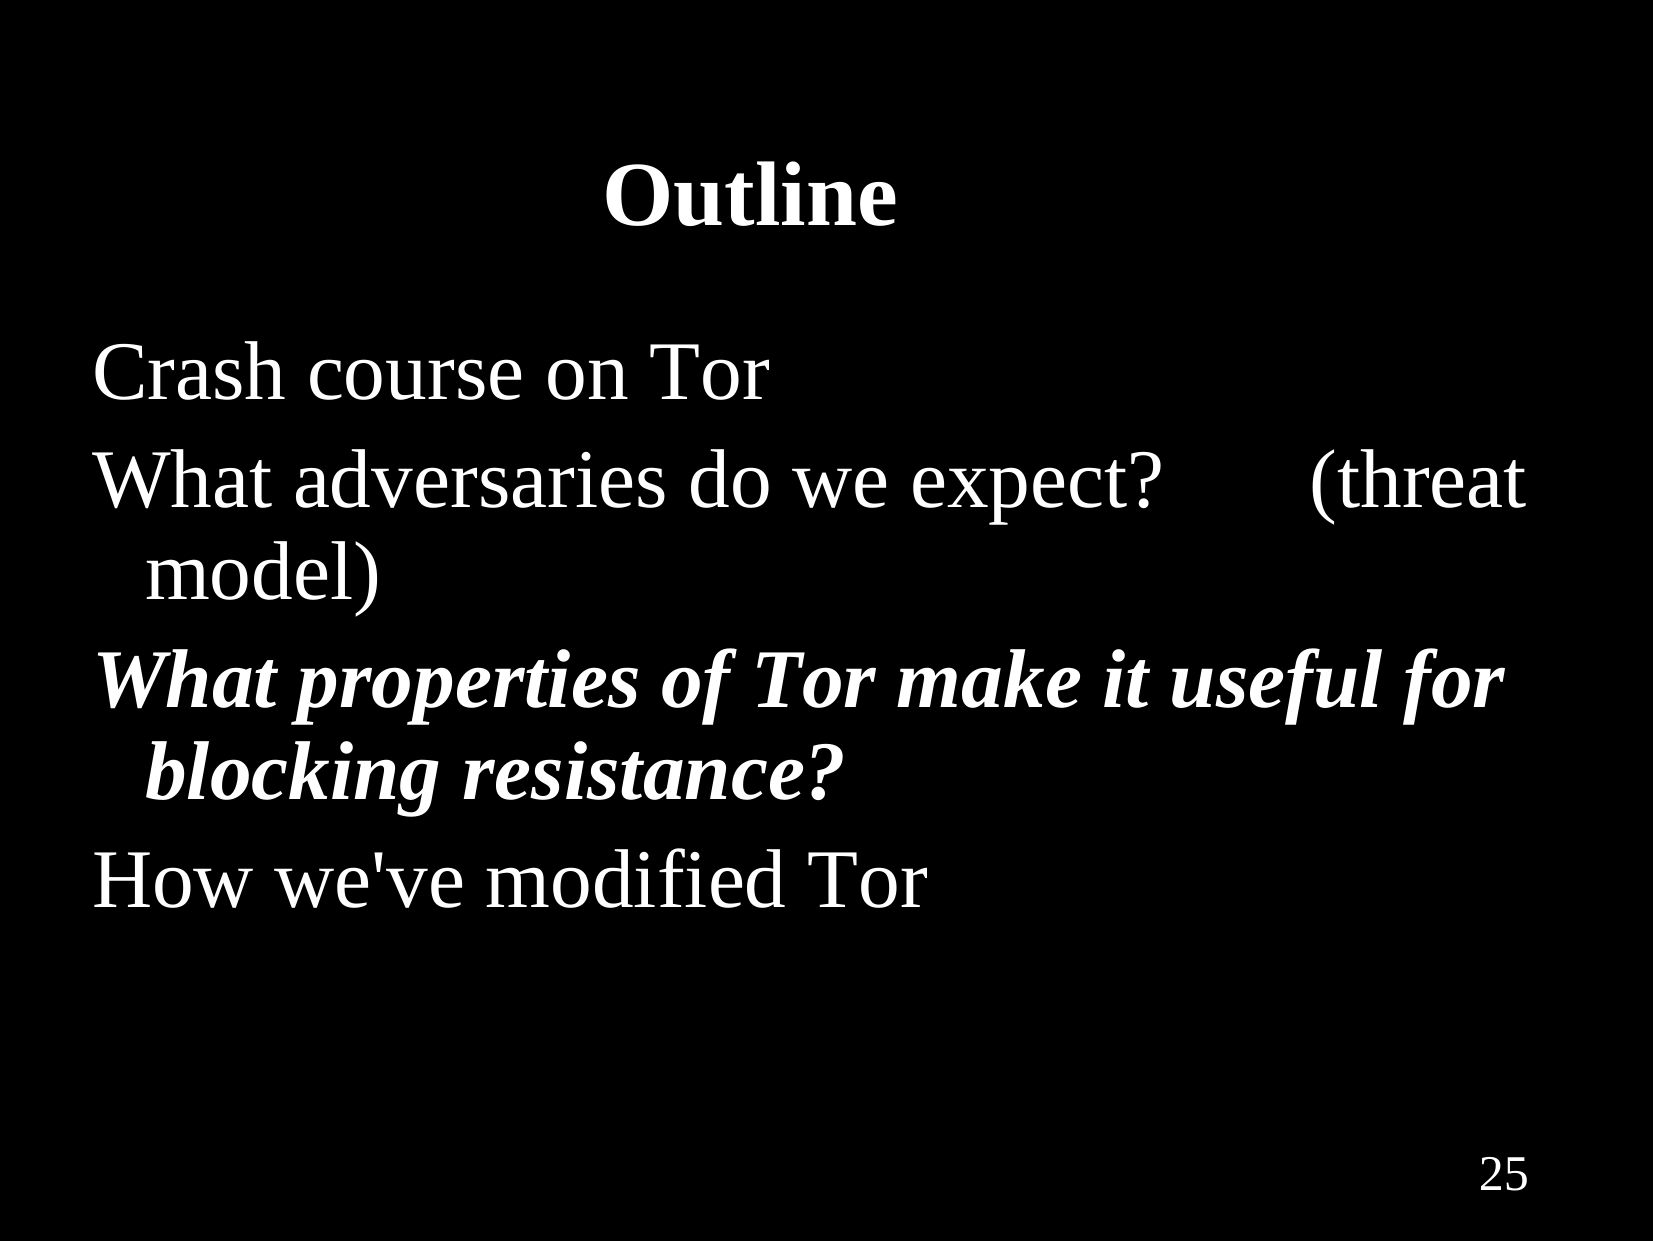

# Outline
Crash course on Tor
What adversaries do we expect? (threat model)
What properties of Tor make it useful for blocking resistance?
How we've modified Tor